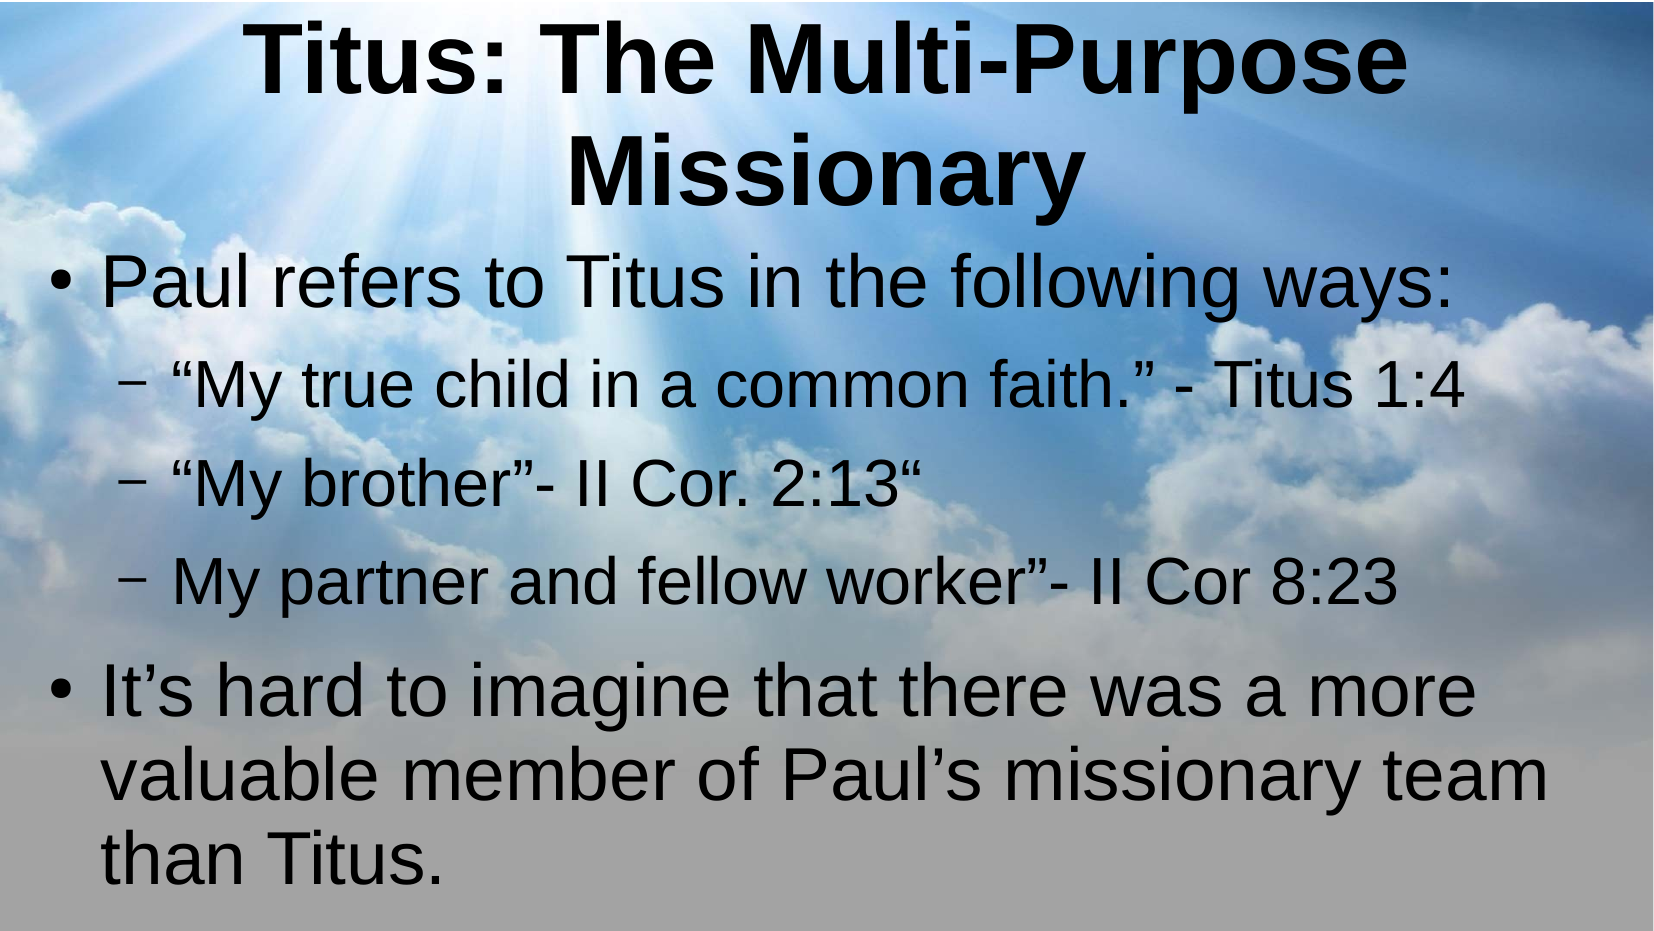

# Titus: The Multi-Purpose Missionary
Paul refers to Titus in the following ways:
“My true child in a common faith.” - Titus 1:4
“My brother”- II Cor. 2:13“
My partner and fellow worker”- II Cor 8:23
It’s hard to imagine that there was a more valuable member of Paul’s missionary team than Titus.